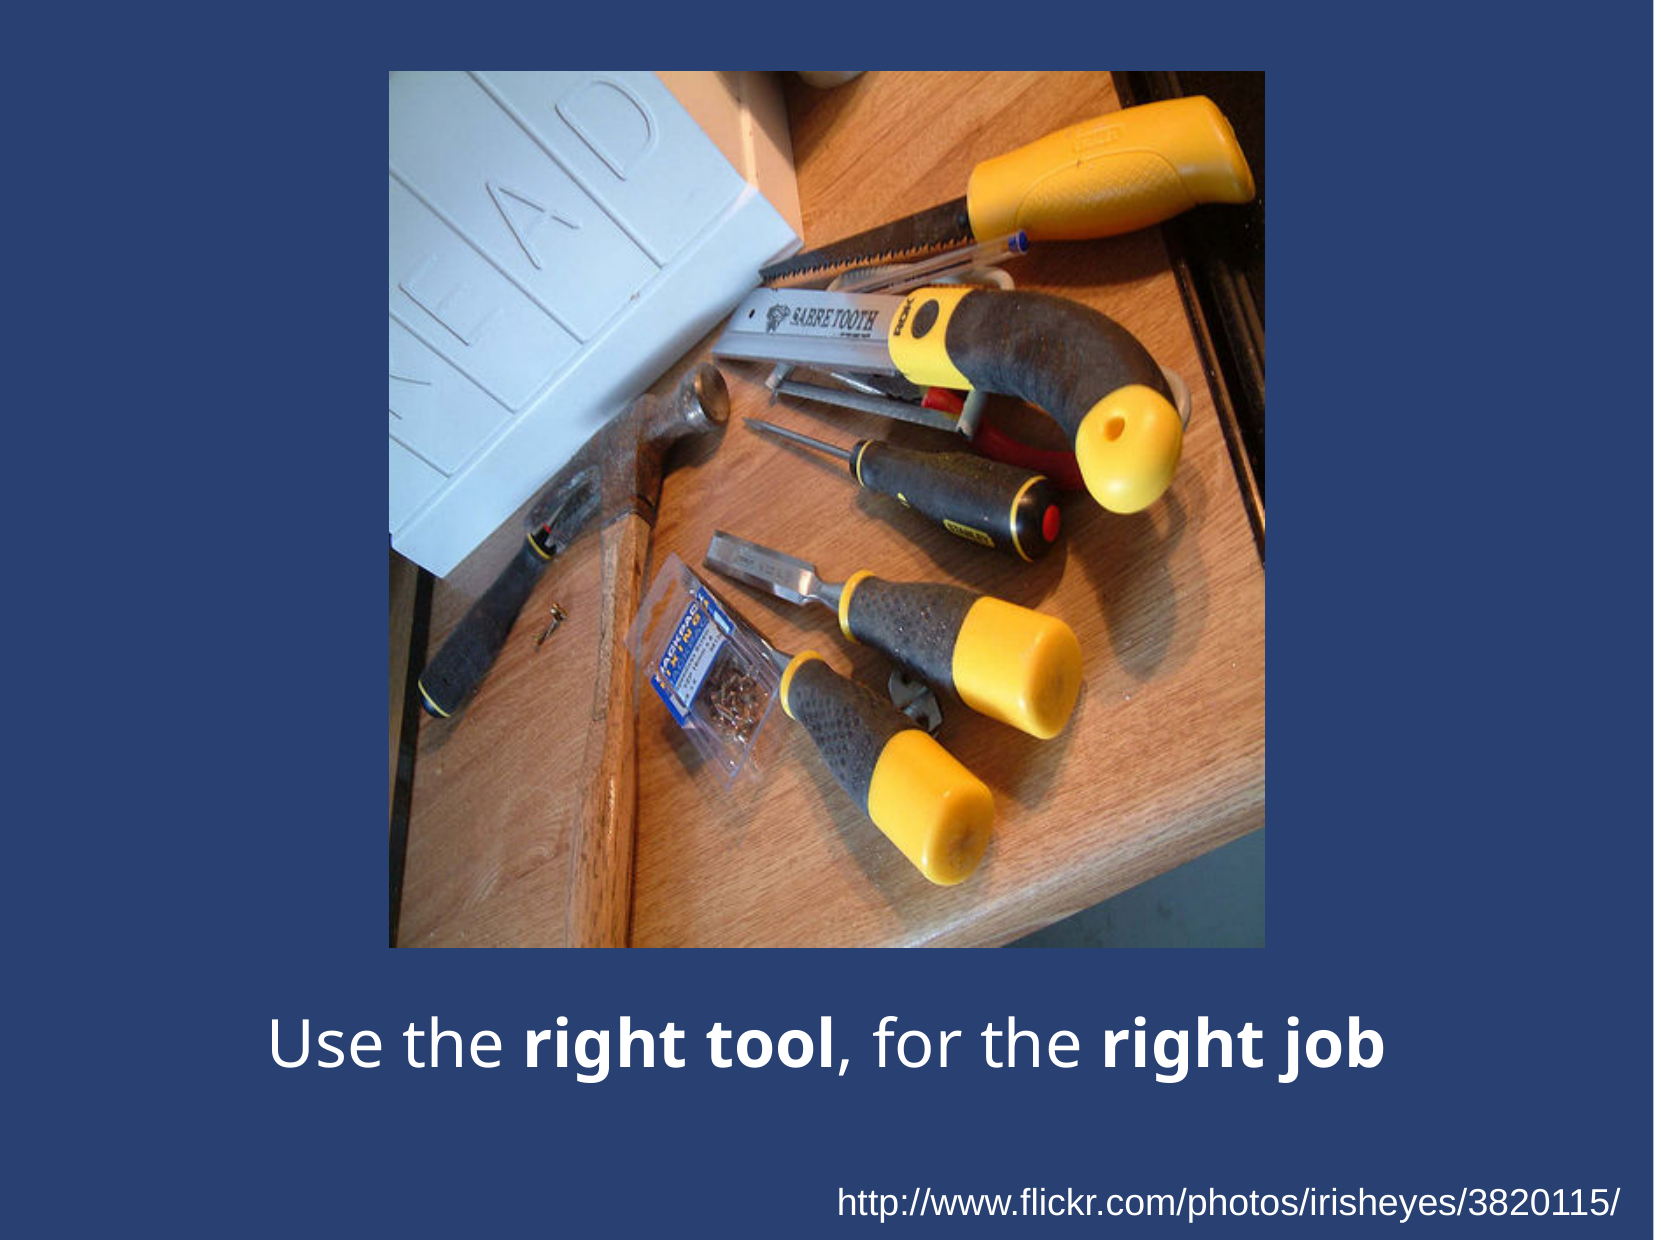

# Use the right tool, for the right job
http://www.flickr.com/photos/irisheyes/3820115/